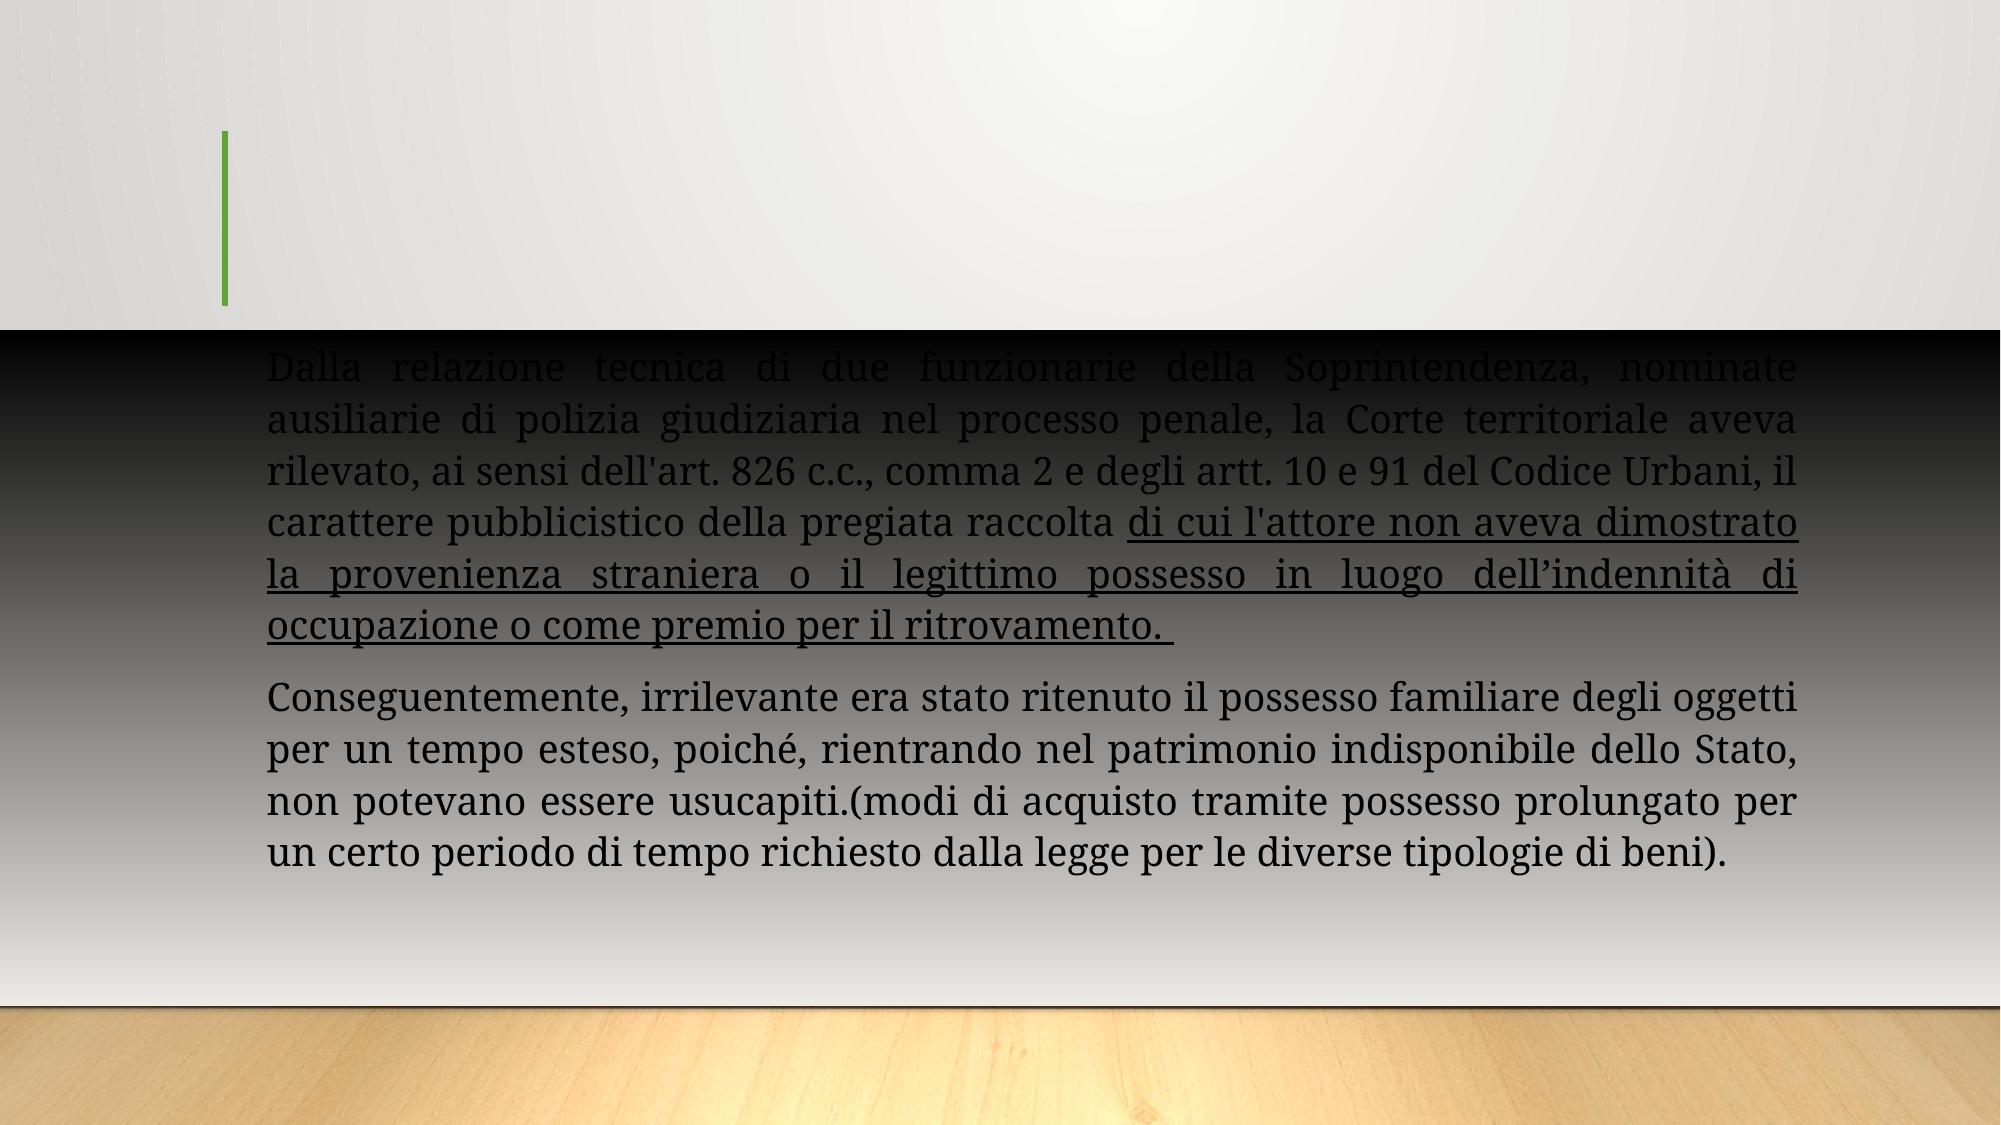

#
Dalla relazione tecnica di due funzionarie della Soprintendenza, nominate ausiliarie di polizia giudiziaria nel processo penale, la Corte territoriale aveva rilevato, ai sensi dell'art. 826 c.c., comma 2 e degli artt. 10 e 91 del Codice Urbani, il carattere pubblicistico della pregiata raccolta di cui l'attore non aveva dimostrato la provenienza straniera o il legittimo possesso in luogo dell’indennità di occupazione o come premio per il ritrovamento.
Conseguentemente, irrilevante era stato ritenuto il possesso familiare degli oggetti per un tempo esteso, poiché, rientrando nel patrimonio indisponibile dello Stato, non potevano essere usucapiti.(modi di acquisto tramite possesso prolungato per un certo periodo di tempo richiesto dalla legge per le diverse tipologie di beni).